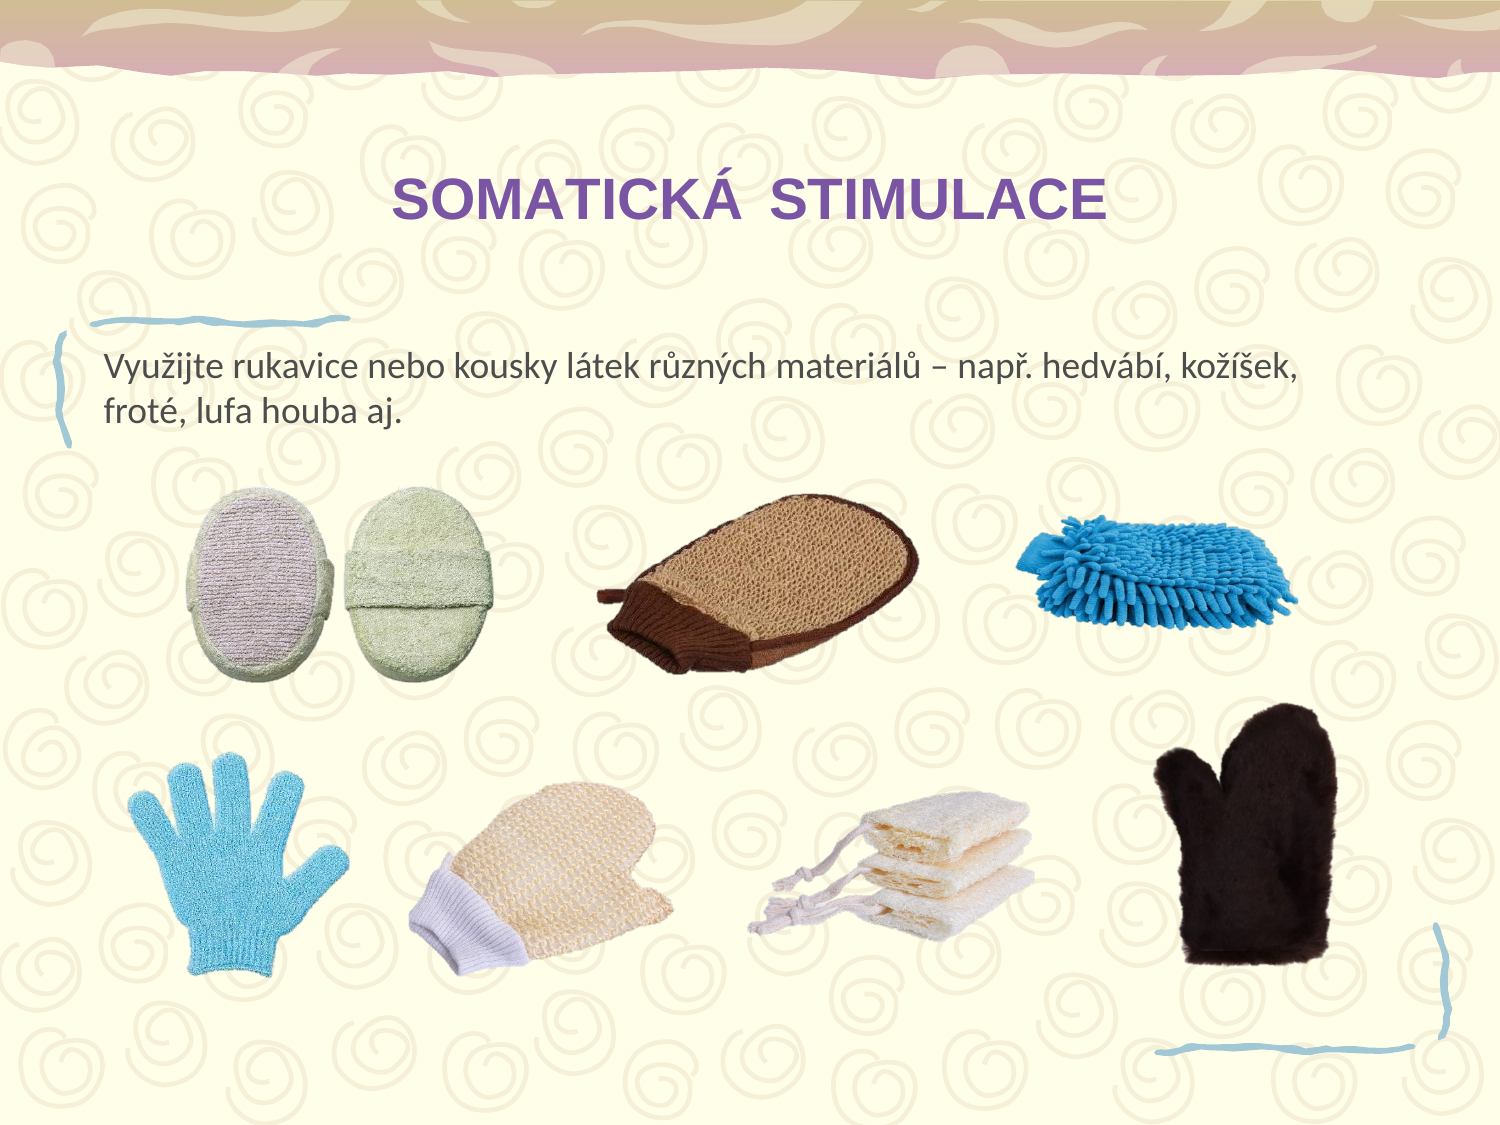

# SOMATICKÁ STIMULACE
Využijte rukavice nebo kousky látek různých materiálů – např. hedvábí, kožíšek, froté, lufa houba aj.